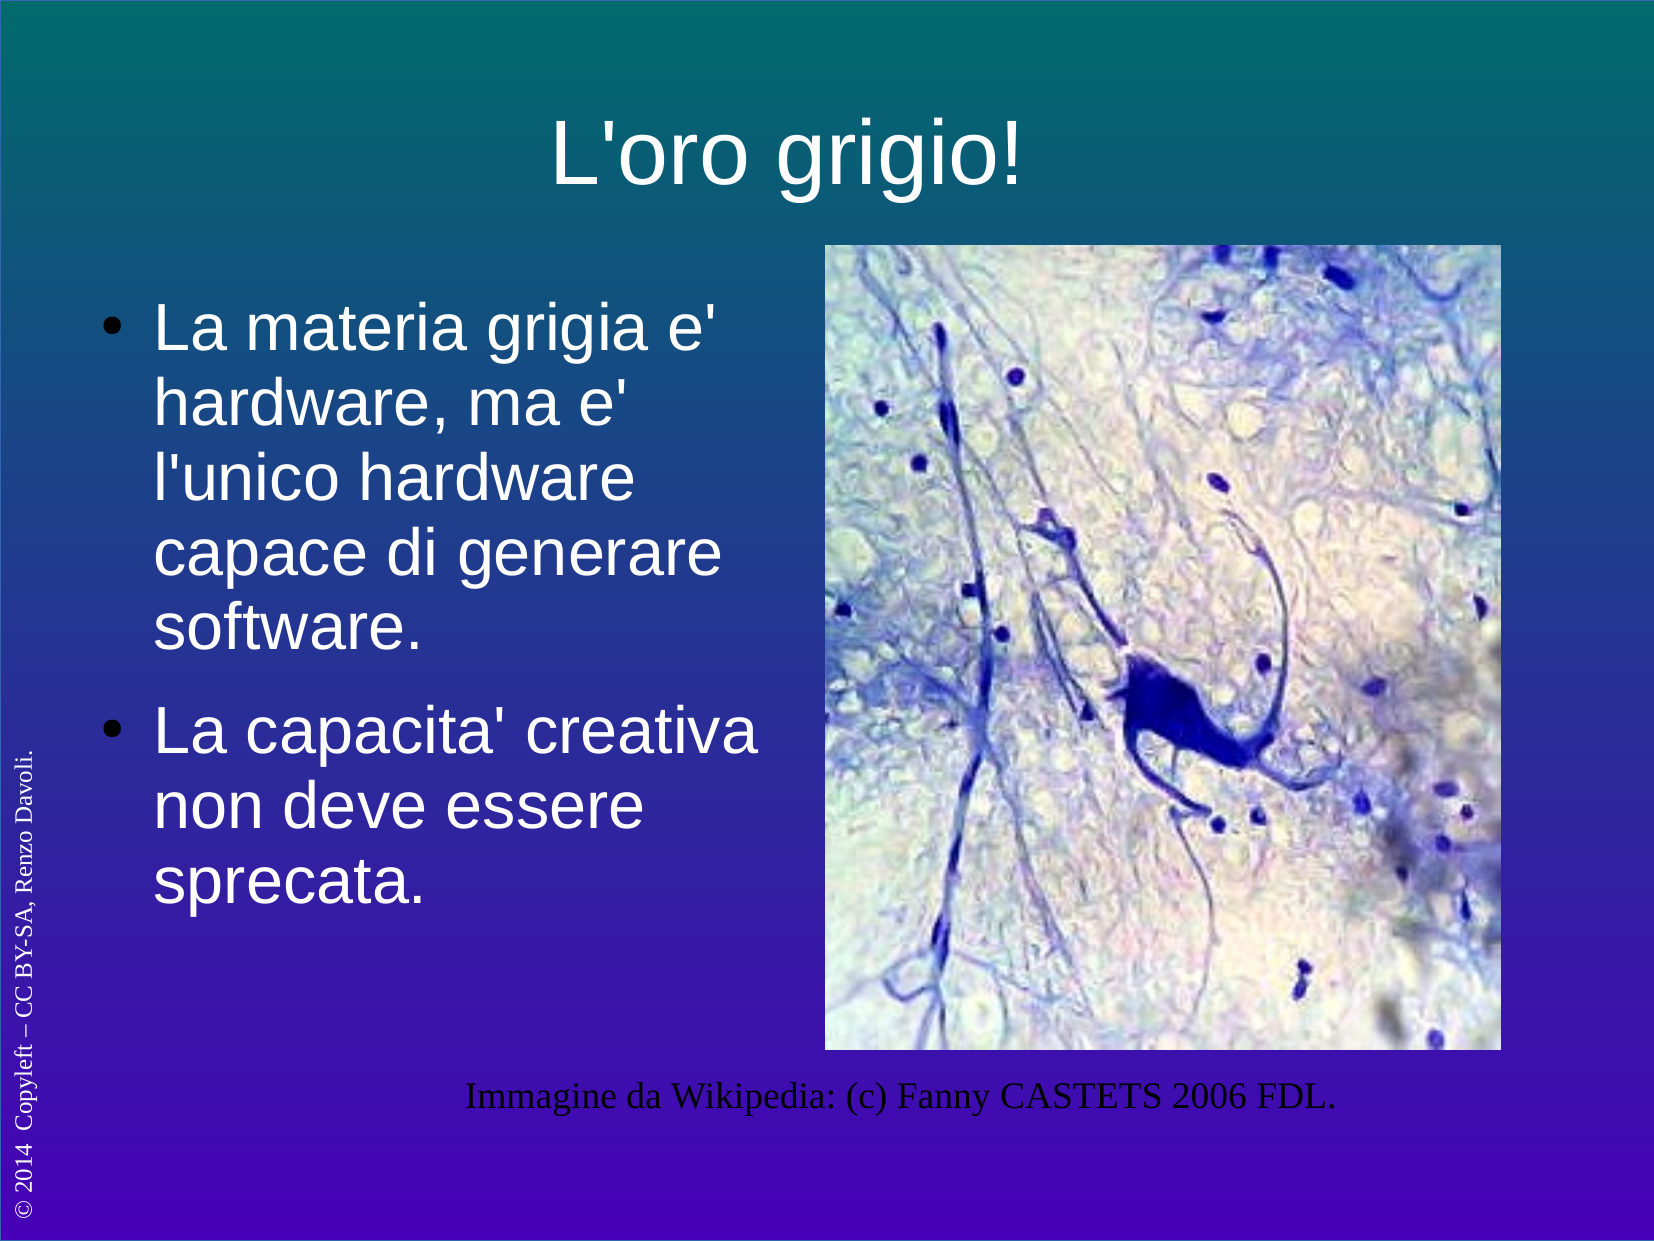

# L'oro grigio!
La materia grigia e' hardware, ma e' l'unico hardware capace di generare software.
La capacita' creativa non deve essere sprecata.
Immagine da Wikipedia: (c) Fanny CASTETS 2006 FDL.